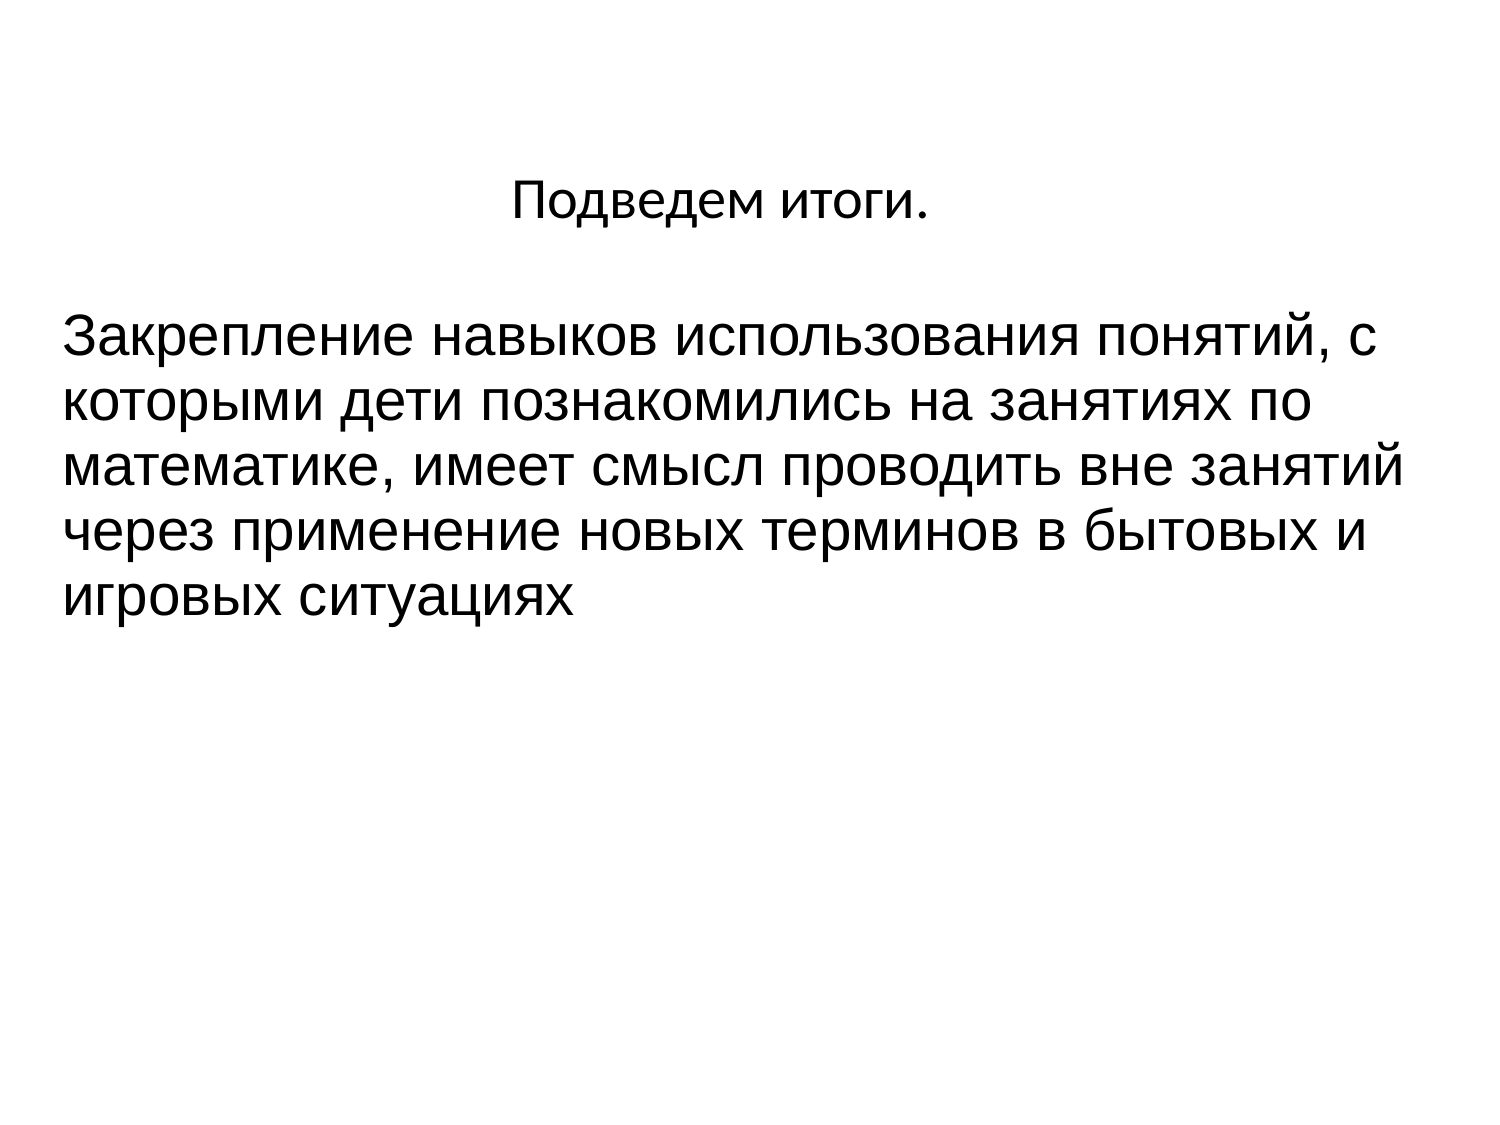

# Подведем итоги.
Закрепление навыков использования понятий, с которыми дети познакомились на занятиях по математике, имеет смысл проводить вне занятий через применение новых терминов в бытовых и игровых ситуациях